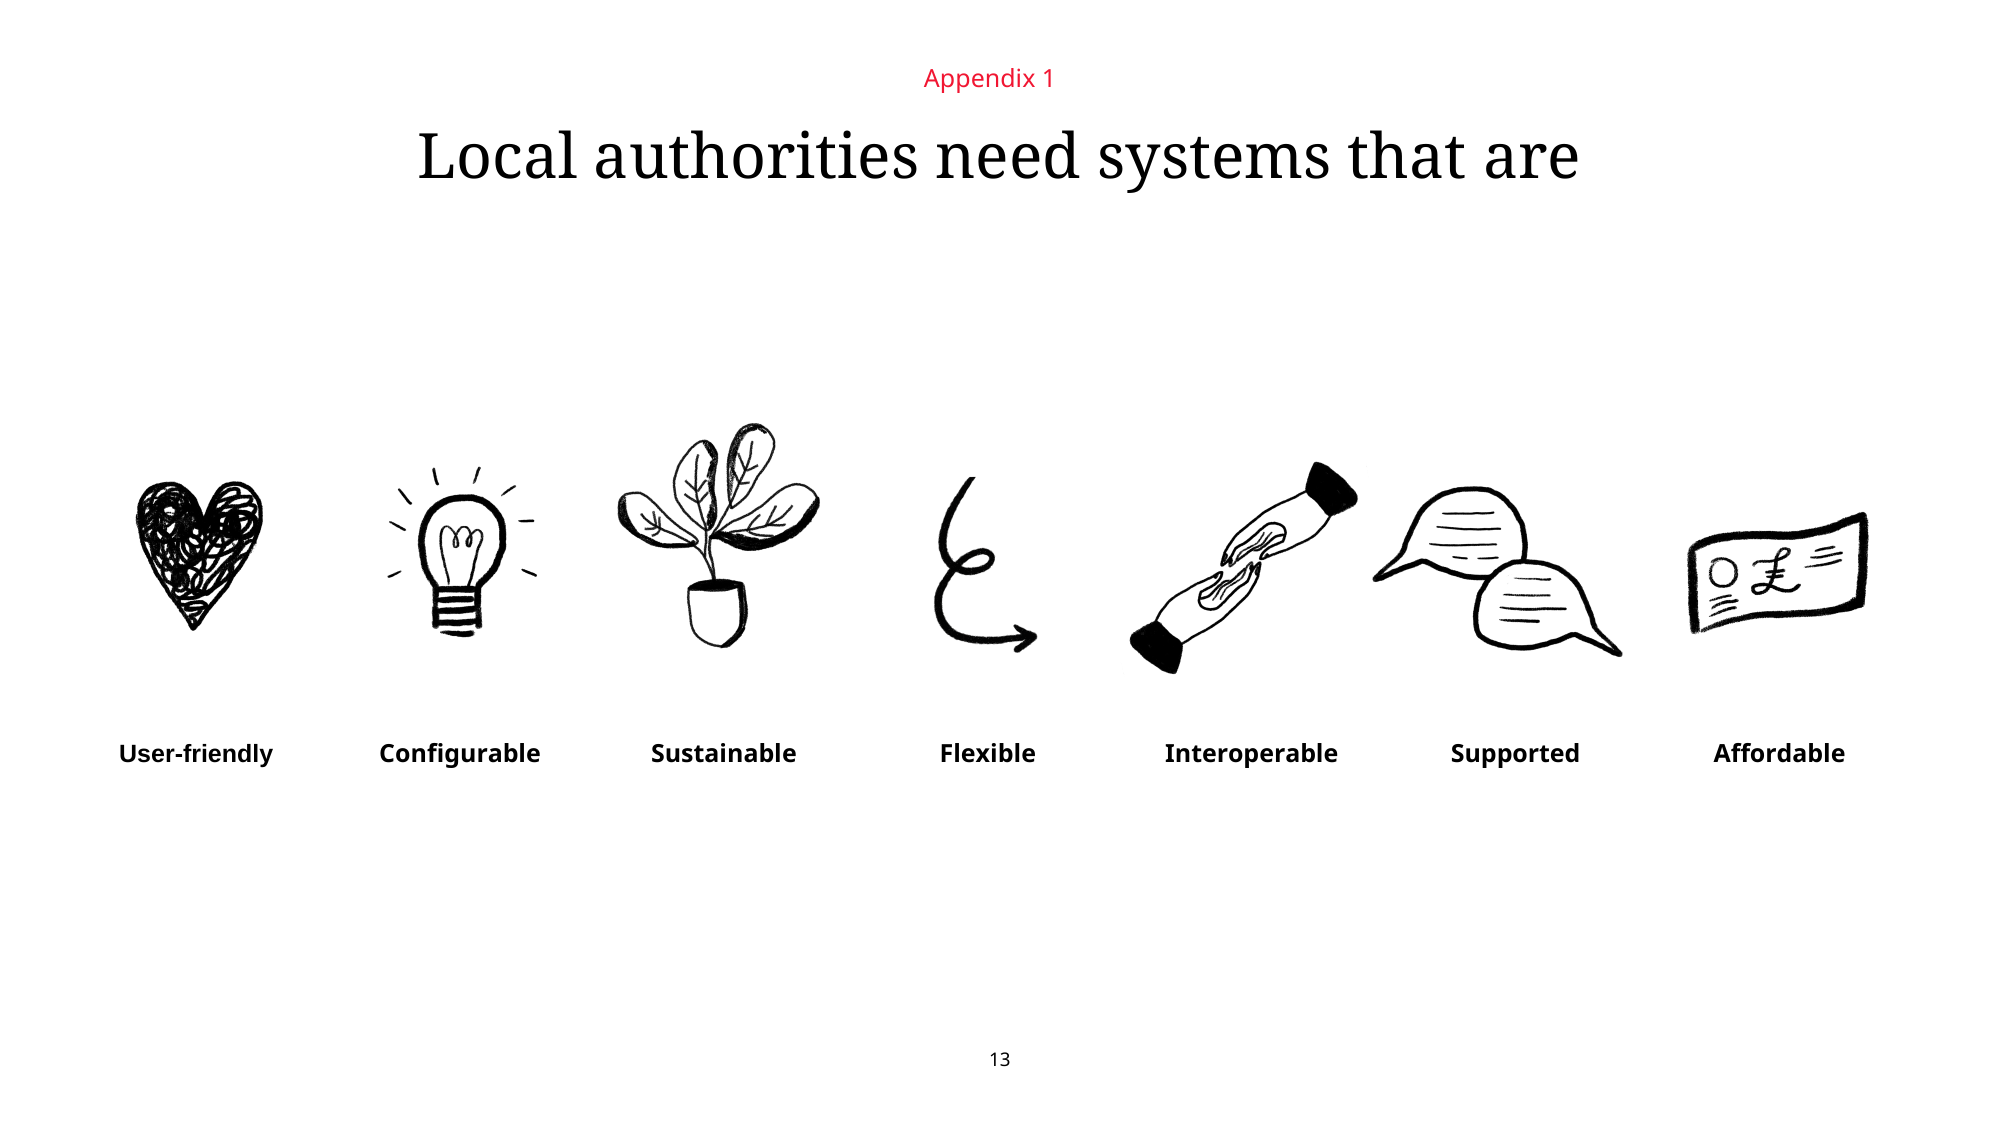

Appendix 1
Local authorities need systems that are
User-friendly
Configurable
Sustainable
Flexible
Interoperable
Supported
Affordable